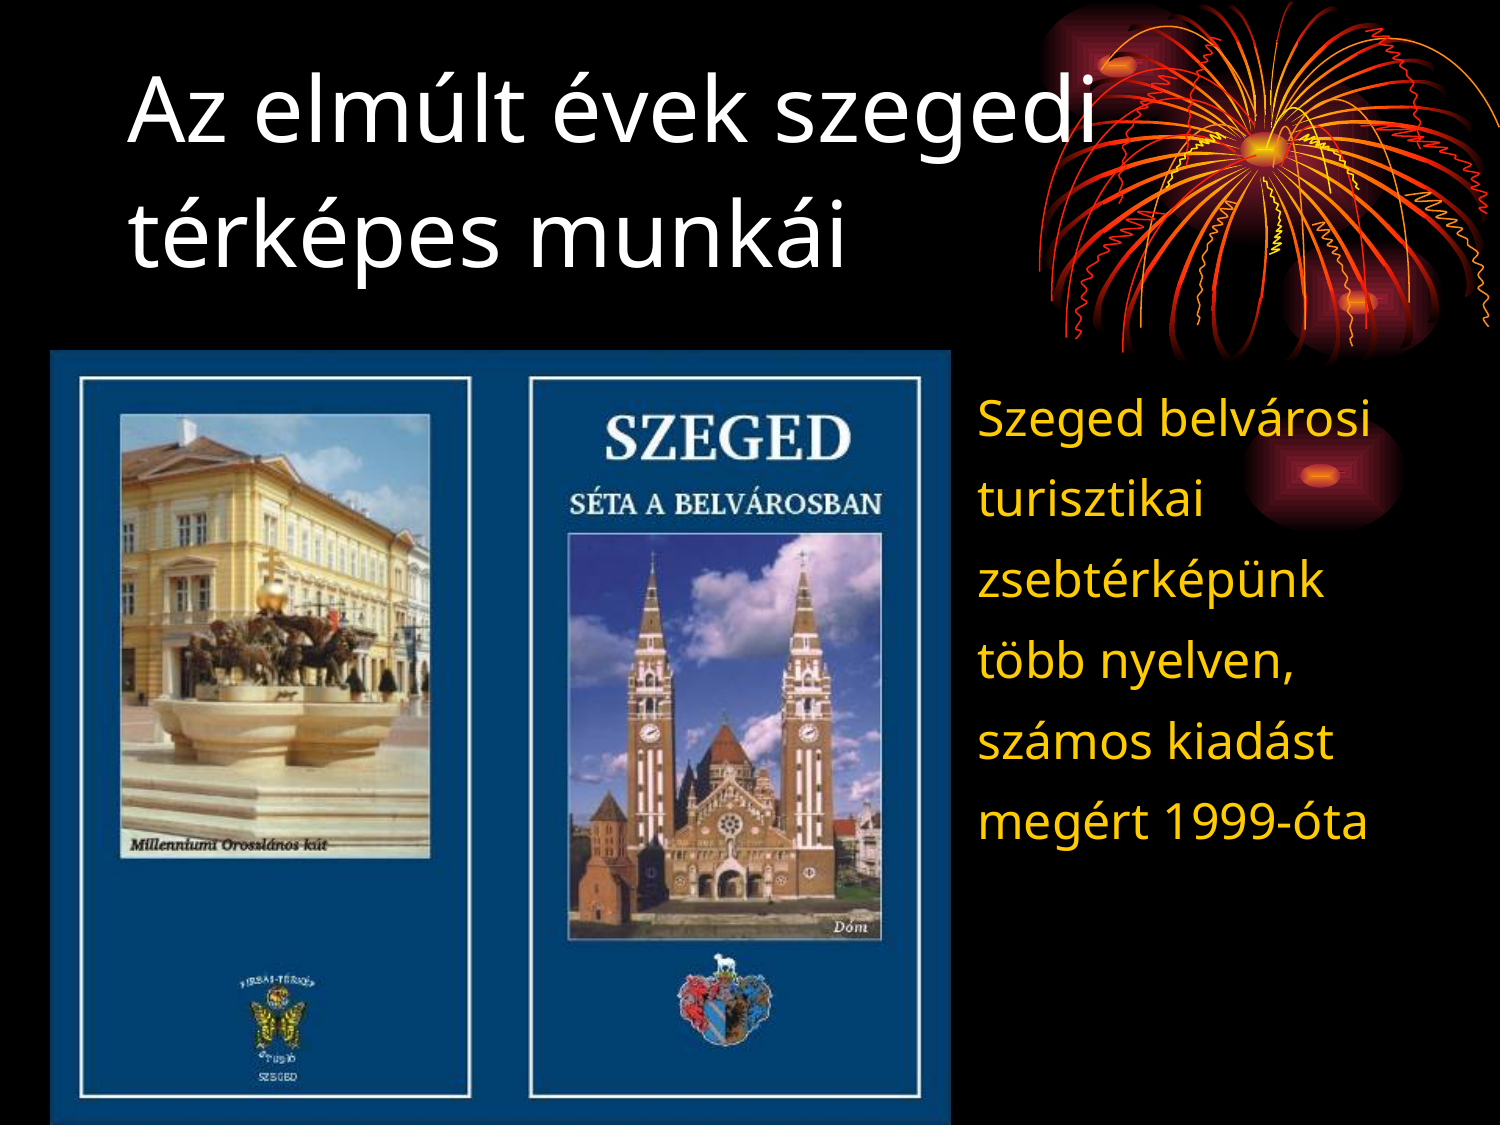

# Az elmúlt évek szegedi térképes munkái
Szeged belvárosi
turisztikai
zsebtérképünk
több nyelven,
számos kiadást
megért 1999-óta